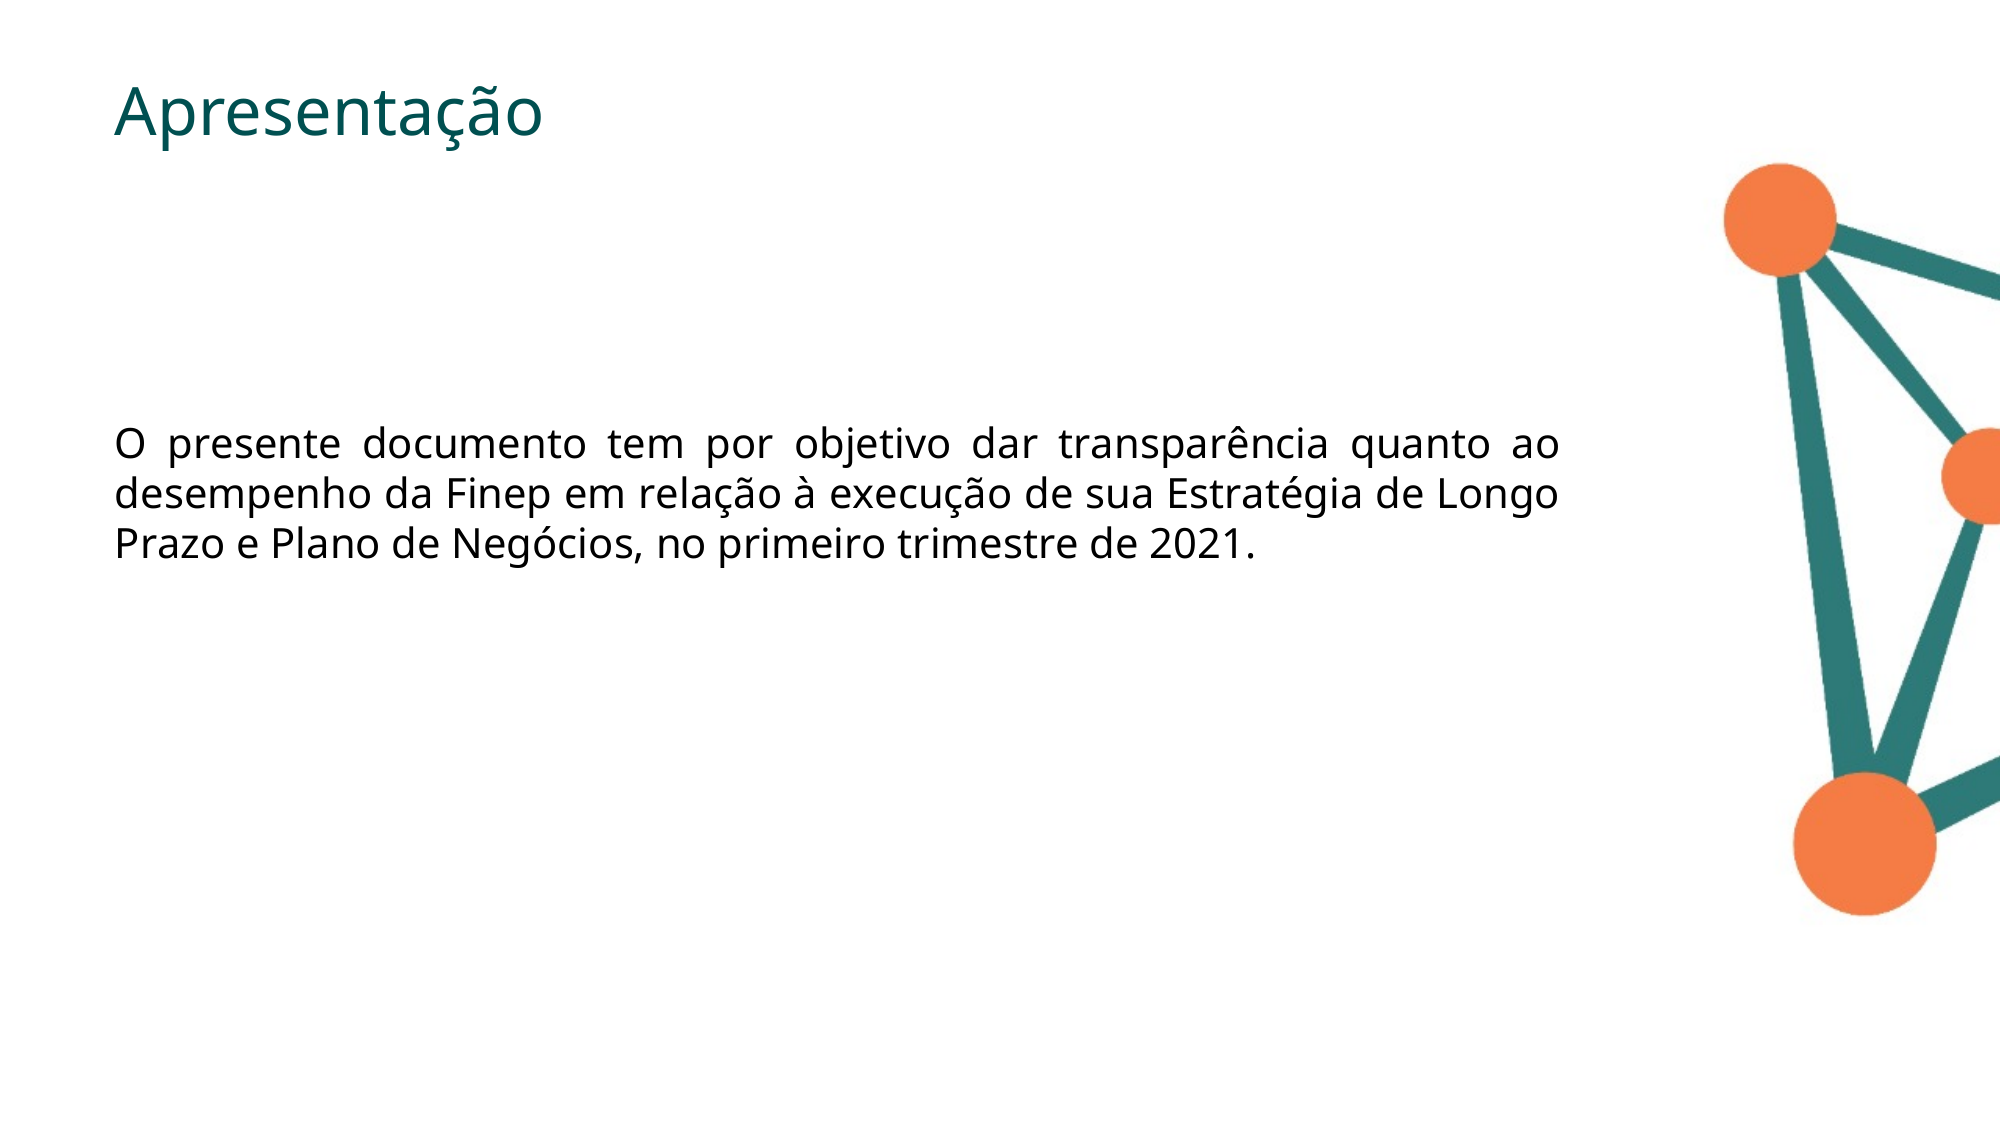

# Apresentação
O presente documento tem por objetivo dar transparência quanto ao desempenho da Finep em relação à execução de sua Estratégia de Longo Prazo e Plano de Negócios, no primeiro trimestre de 2021.